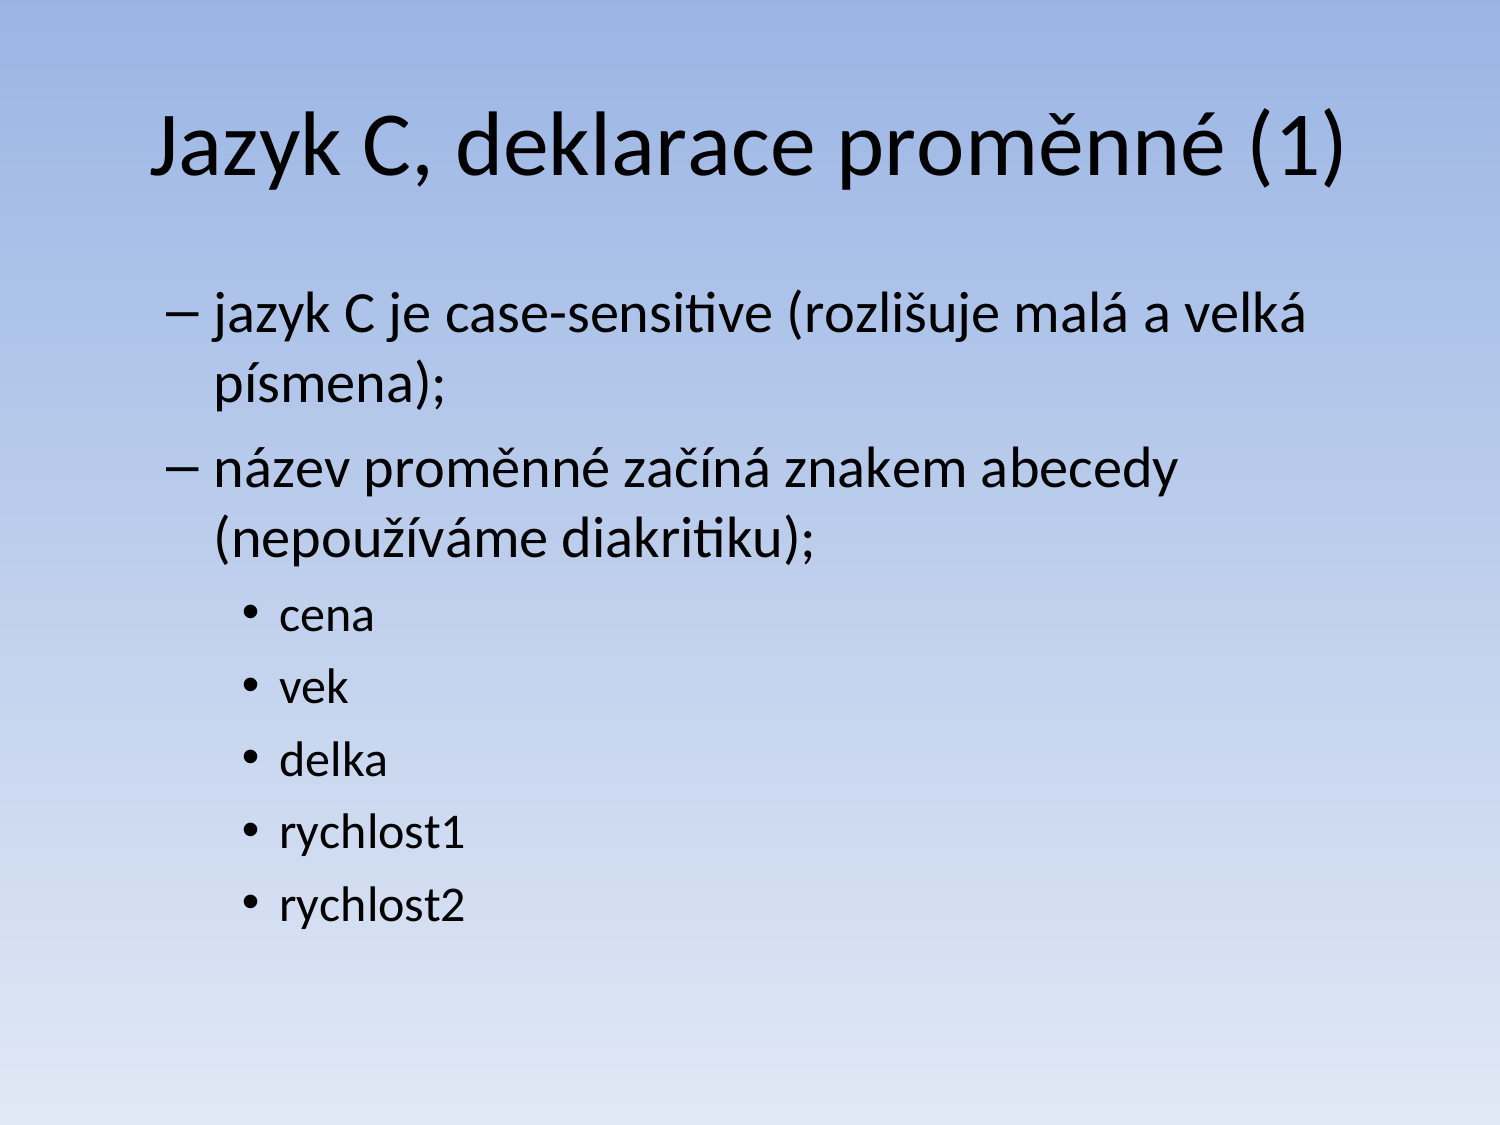

# Jazyk C, deklarace proměnné (1)
jazyk C je case-sensitive (rozlišuje malá a velká písmena);
název proměnné začíná znakem abecedy (nepoužíváme diakritiku);
cena
vek
delka
rychlost1
rychlost2